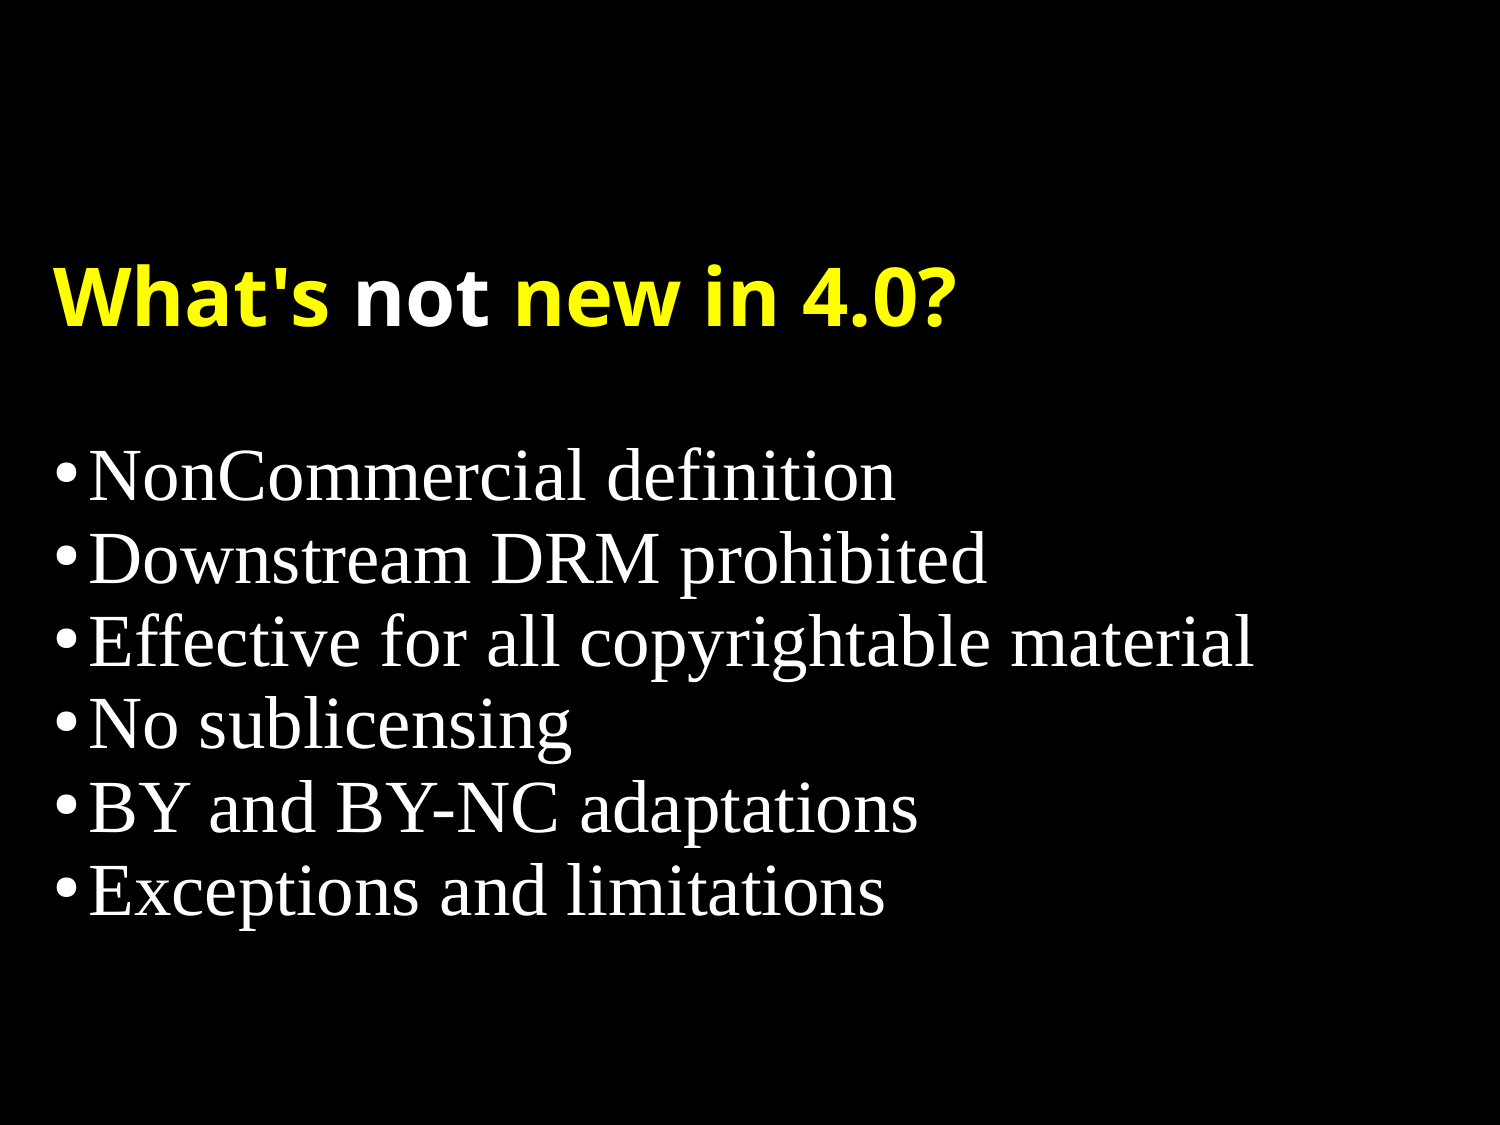

What's not new in 4.0?
NonCommercial definition
Downstream DRM prohibited
Effective for all copyrightable material
No sublicensing
BY and BY-NC adaptations
Exceptions and limitations